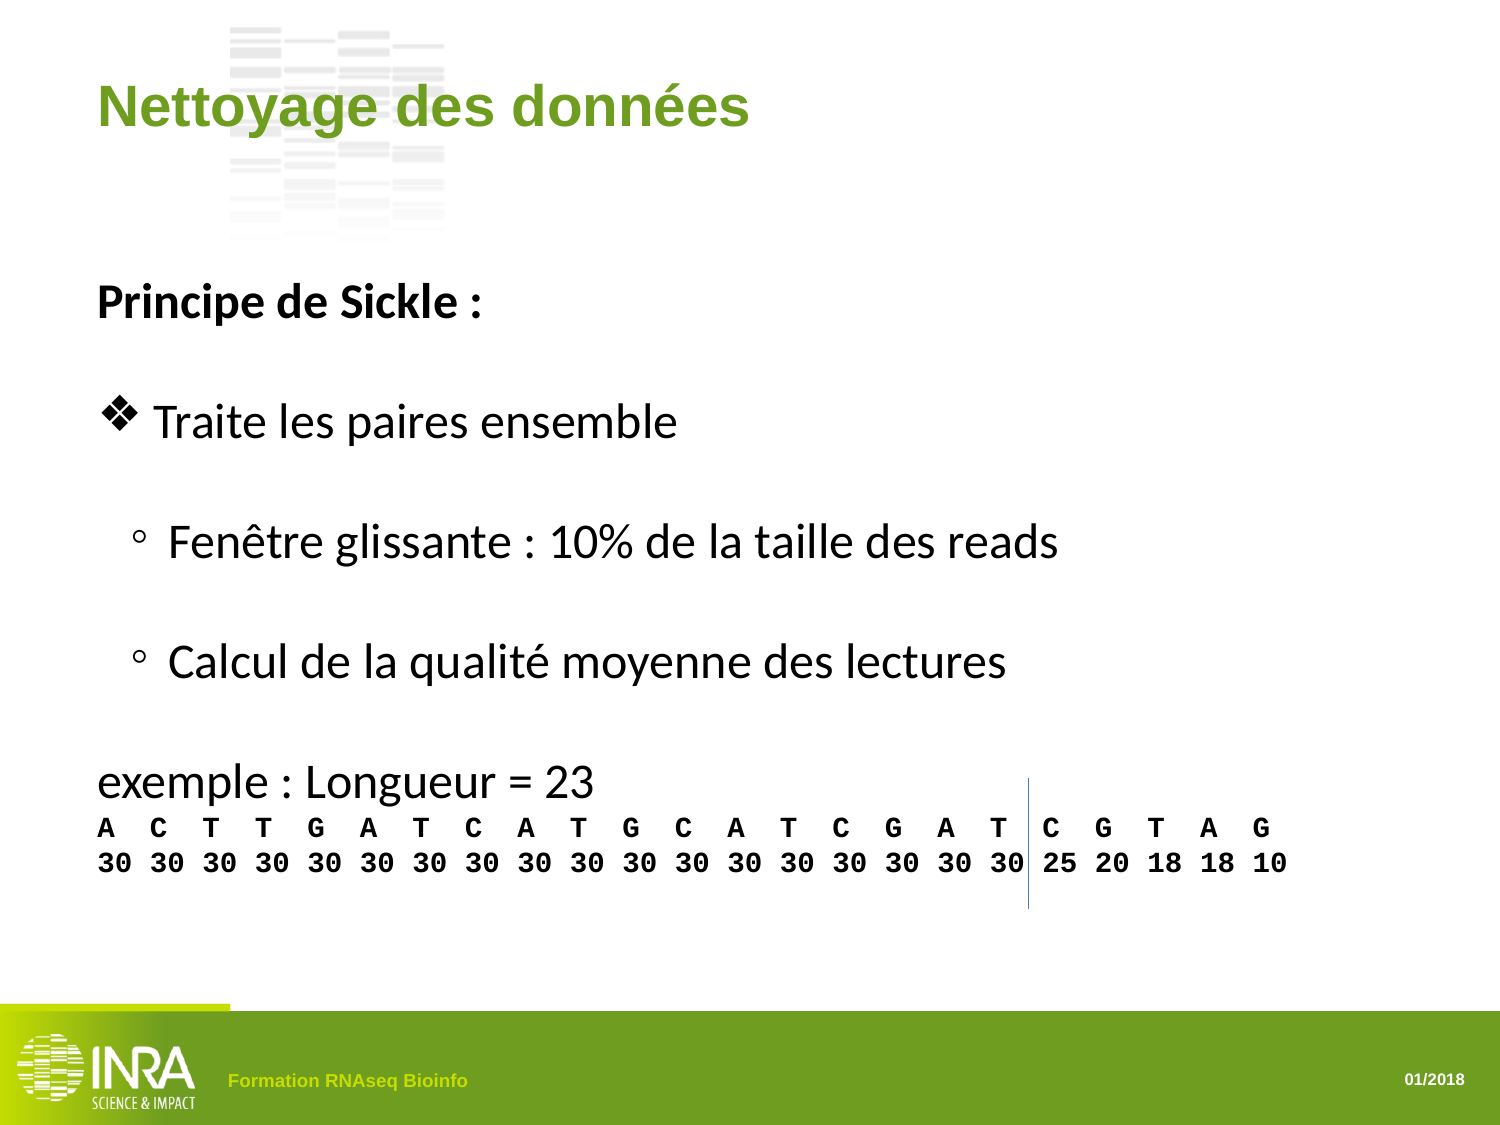

Nettoyage des données
Principe de Sickle :
 Traite les paires ensemble
Fenêtre glissante : 10% de la taille des reads
Calcul de la qualité moyenne des lectures
exemple : Longueur = 23
A C T T G A T C A T G C A T C G A T C G T A G
30 30 30 30 30 30 30 30 30 30 30 30 30 30 30 30 30 30 25 20 18 18 10